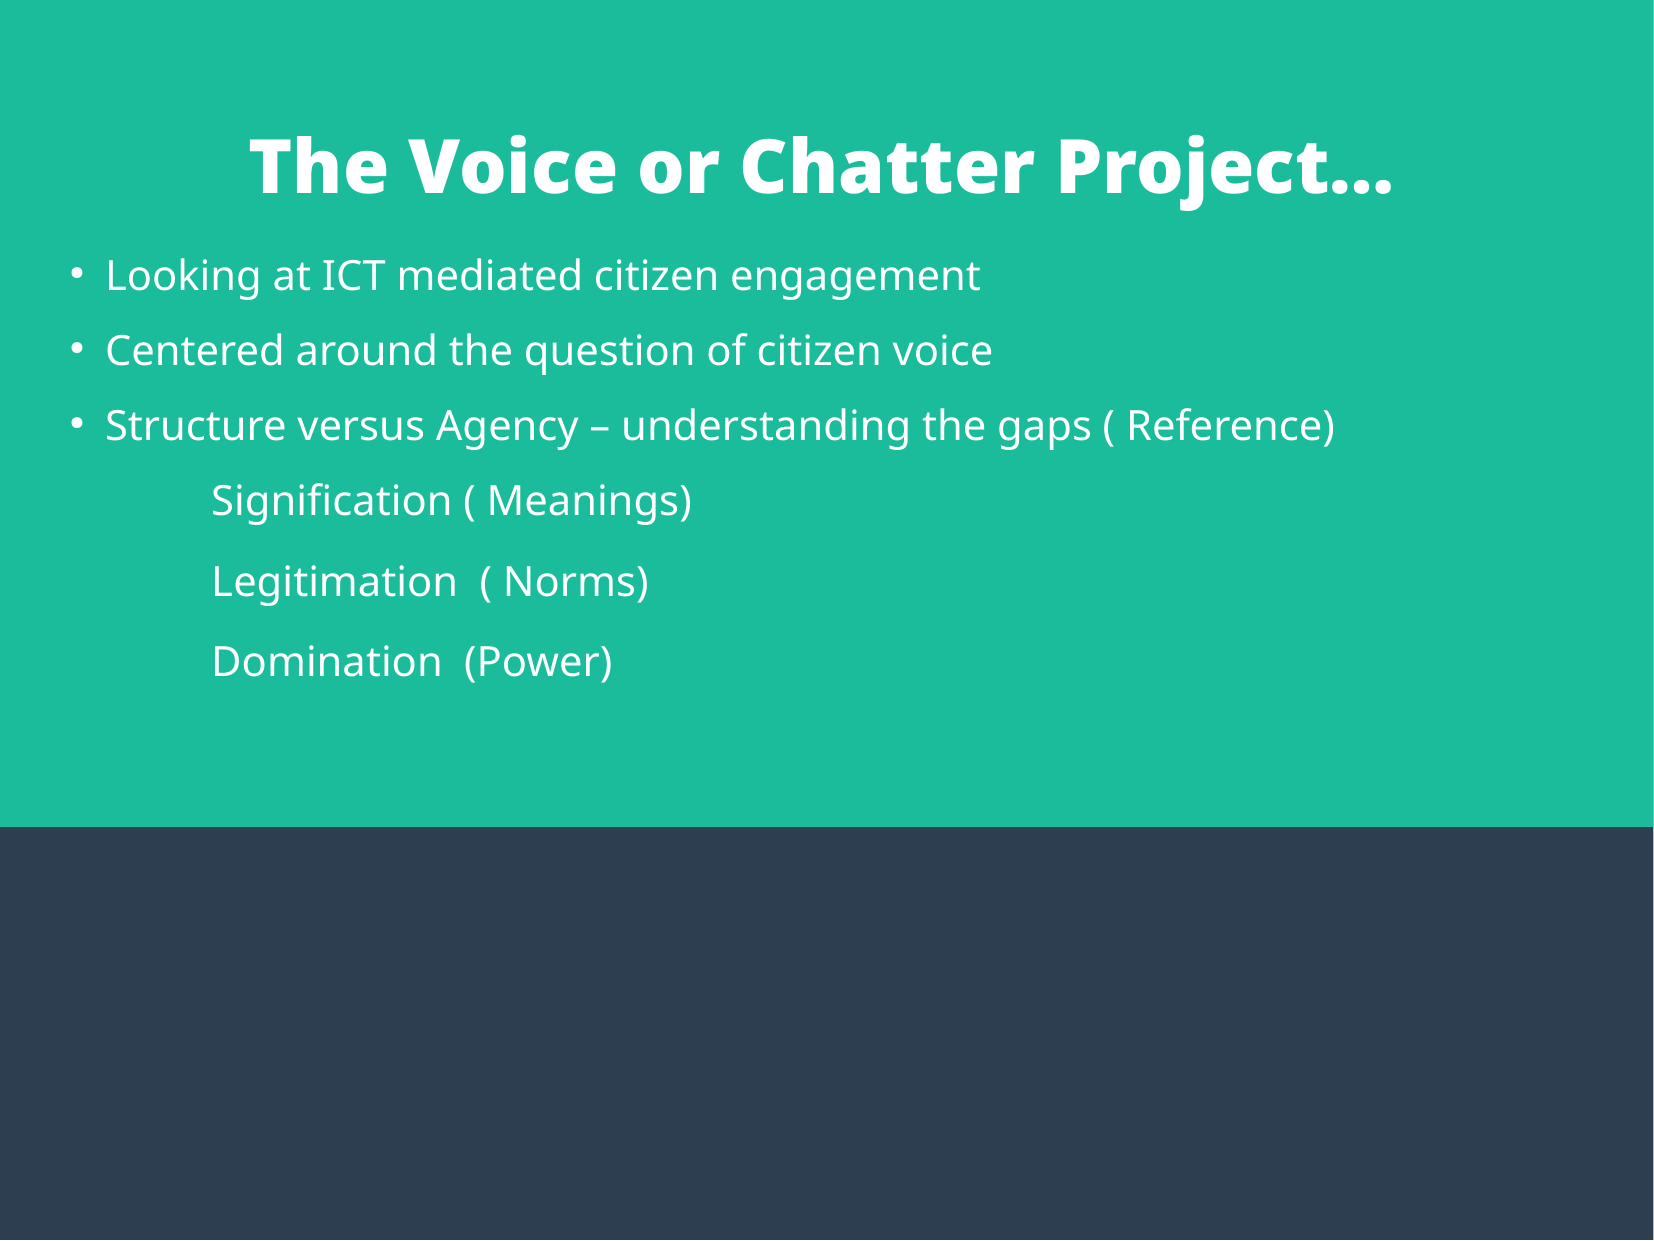

# The Voice or Chatter Project…
Looking at ICT mediated citizen engagement
Centered around the question of citizen voice
Structure versus Agency – understanding the gaps ( Reference)
Signification ( Meanings)
Legitimation ( Norms)
Domination (Power)